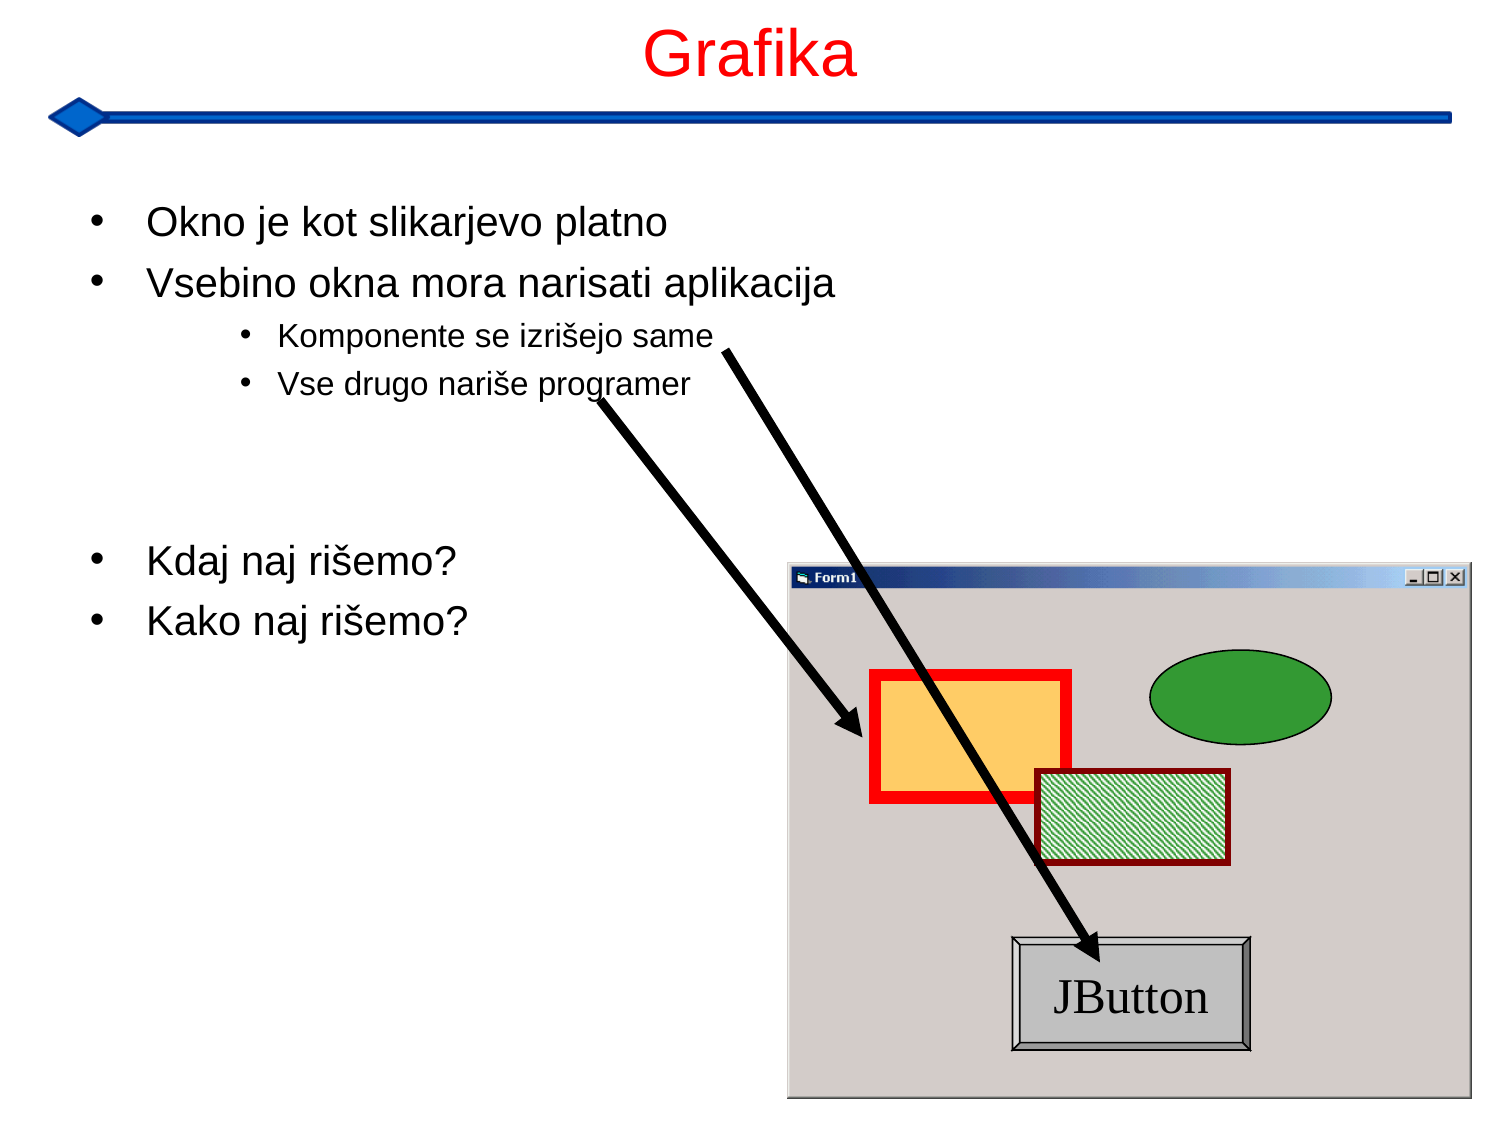

# Grafika
Okno je kot slikarjevo platno
Vsebino okna mora narisati aplikacija
Komponente se izrišejo same
Vse drugo nariše programer
Kdaj naj rišemo?
Kako naj rišemo?
JButton